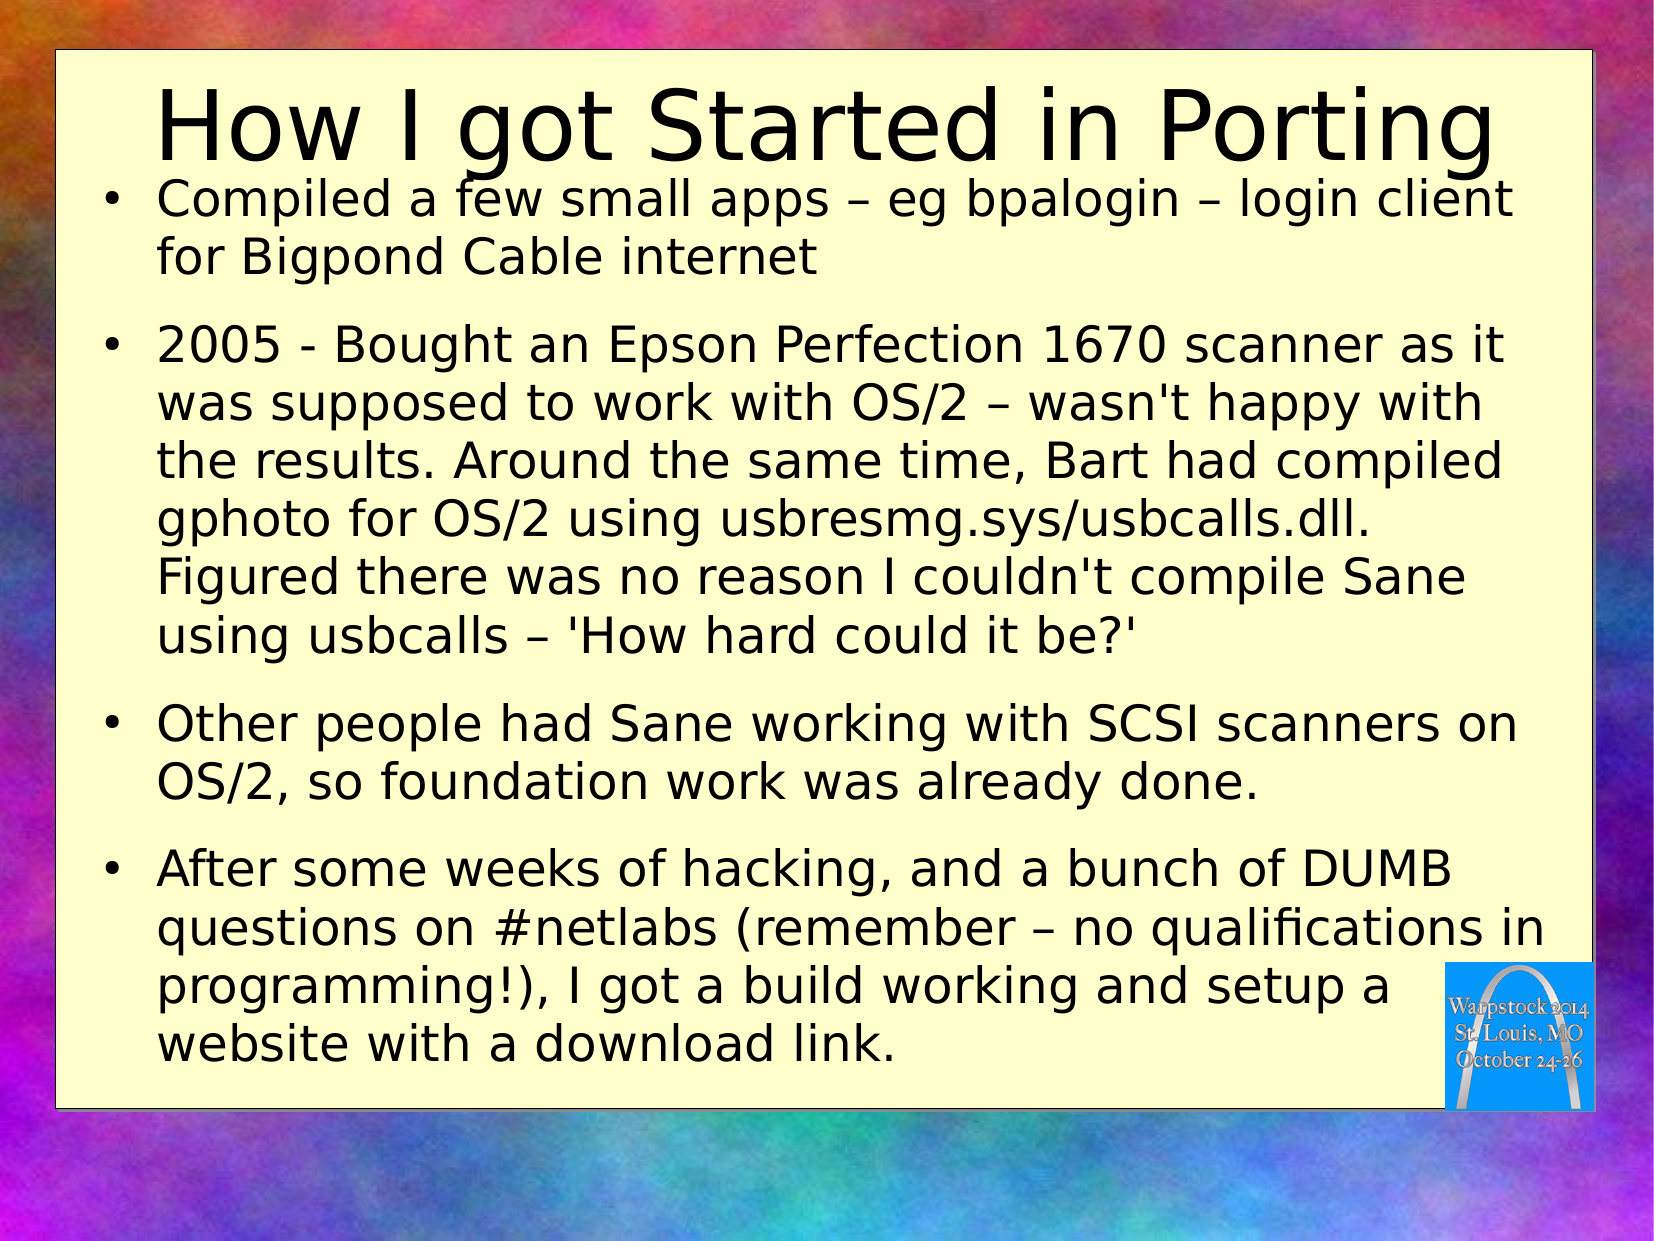

# How I got Started in Porting
Compiled a few small apps – eg bpalogin – login client for Bigpond Cable internet
2005 - Bought an Epson Perfection 1670 scanner as it was supposed to work with OS/2 – wasn't happy with the results. Around the same time, Bart had compiled gphoto for OS/2 using usbresmg.sys/usbcalls.dll. Figured there was no reason I couldn't compile Sane using usbcalls – 'How hard could it be?'
Other people had Sane working with SCSI scanners on OS/2, so foundation work was already done.
After some weeks of hacking, and a bunch of DUMB questions on #netlabs (remember – no qualifications in programming!), I got a build working and setup a website with a download link.